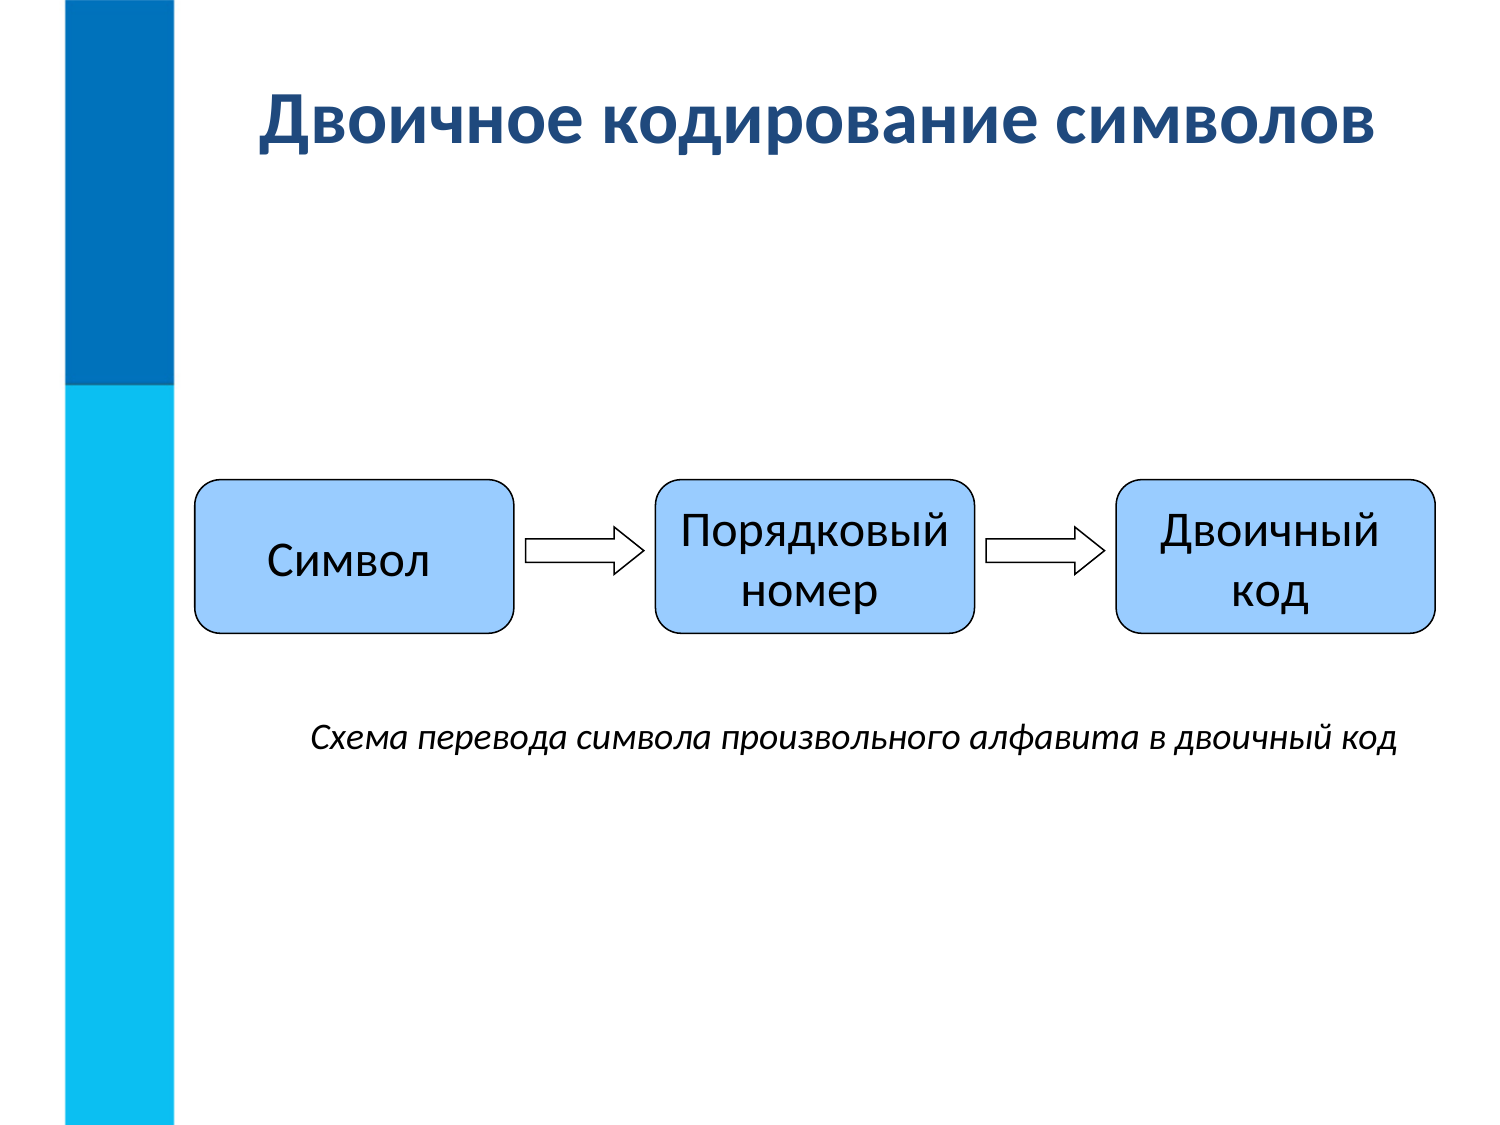

Двоичное кодирование символов
Символ
Порядковый
номер
Двоичный
код
Схема перевода символа произвольного алфавита в двоичный код